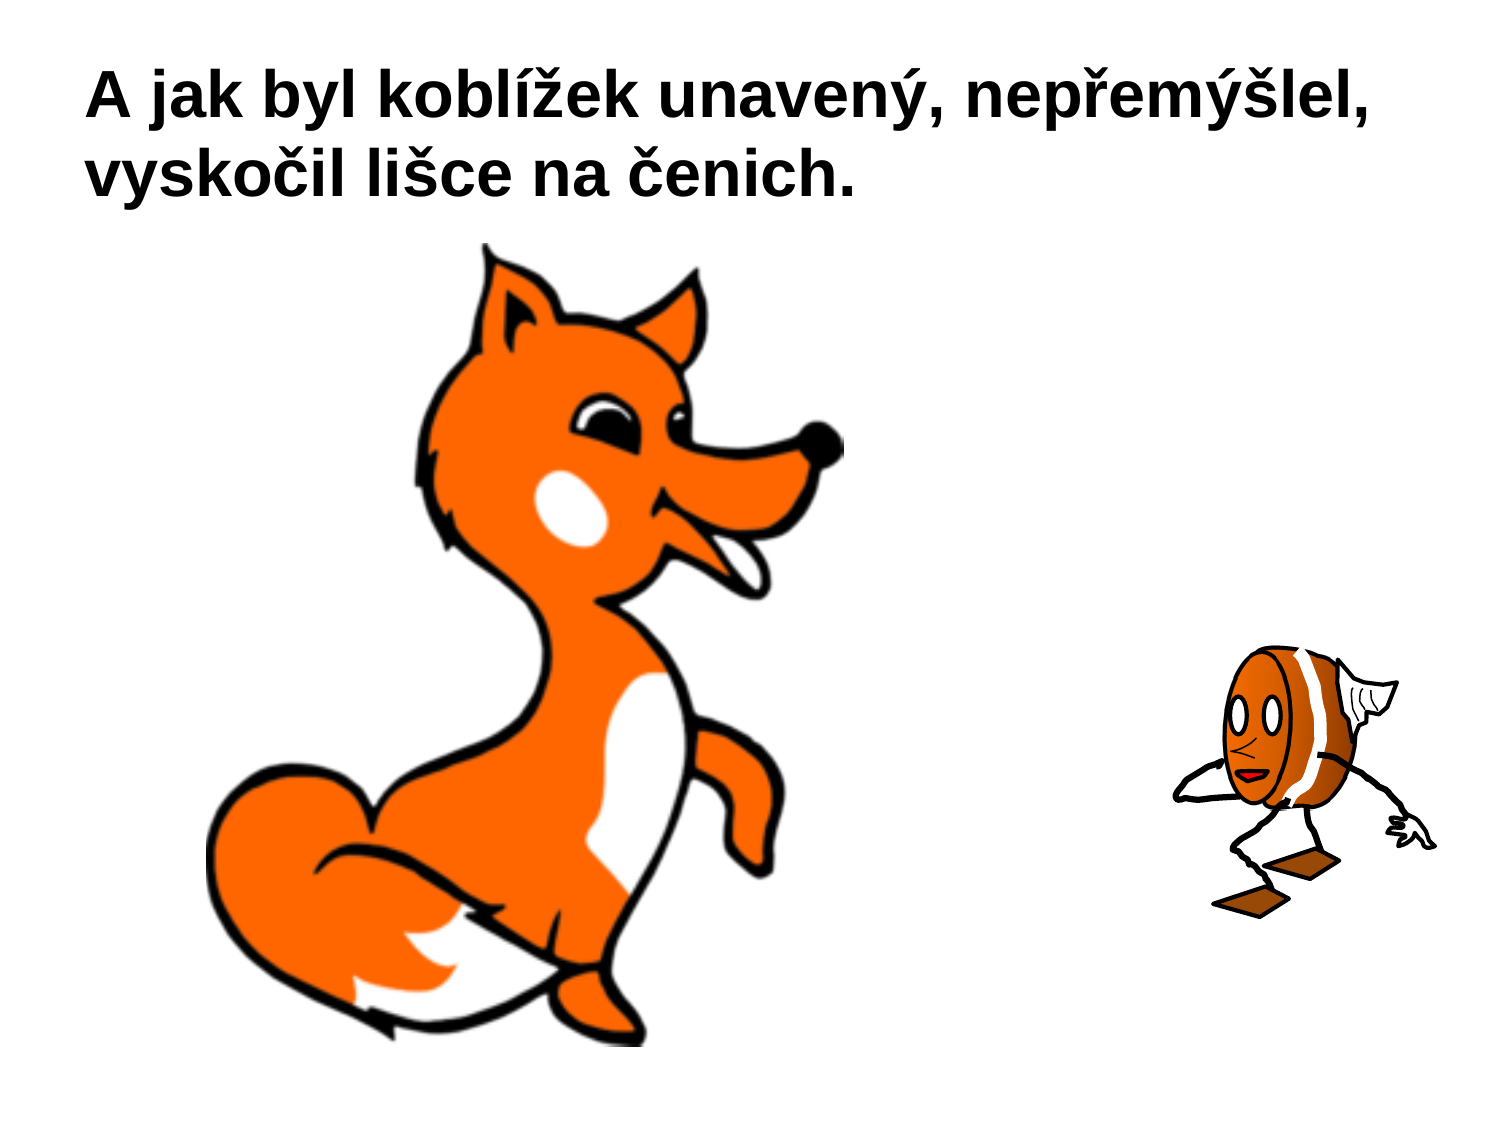

A jak byl koblížek unavený, nepřemýšlel,
vyskočil lišce na čenich.